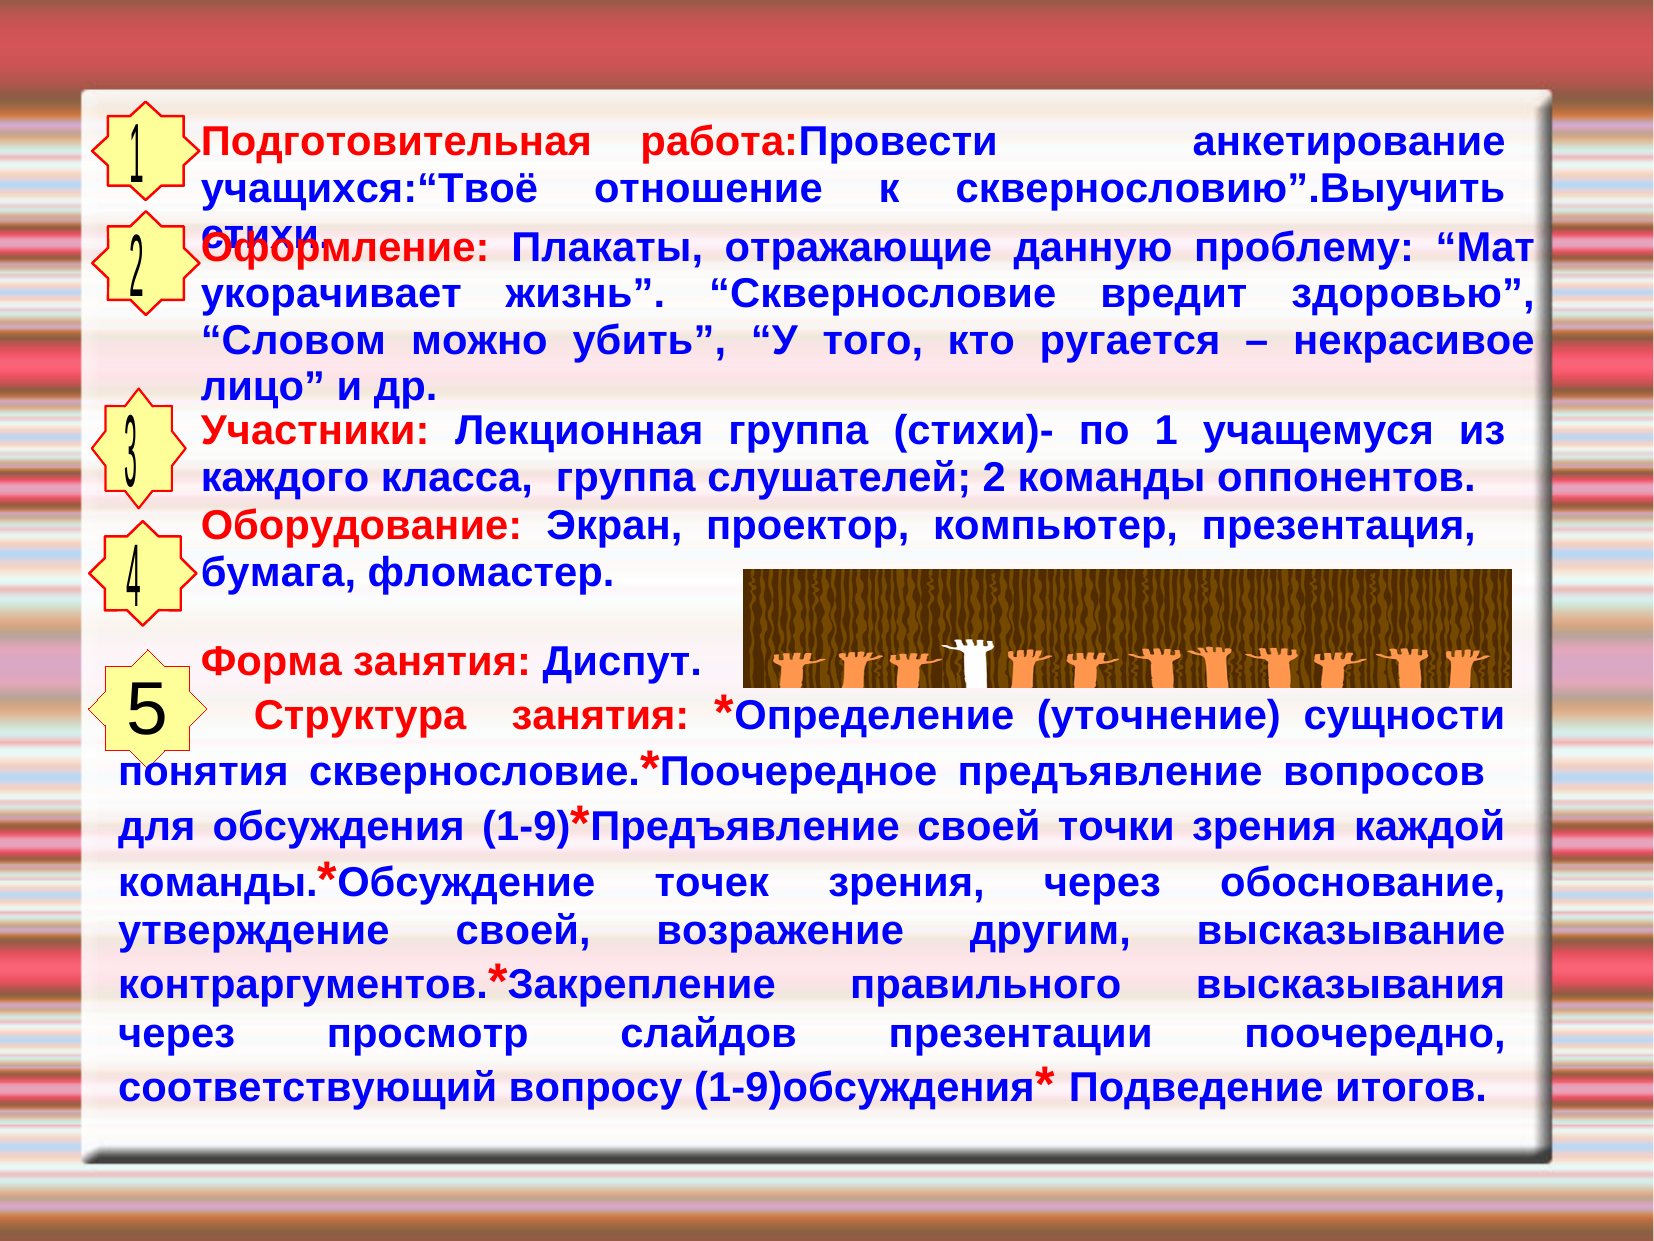

Подготовительная работа:Провести анкетирование учащихся:“Твоё отношение к сквернословию”.Выучить стихи.
Оформление: Плакаты, отражающие данную проблему: “Мат укорачивает жизнь”. “Сквернословие вредит здоровью”, “Словом можно убить”, “У того, кто ругается – некрасивое лицо” и др.
Участники: Лекционная группа (стихи)- по 1 учащемуся из каждого класса, группа слушателей; 2 команды оппонентов.
Оборудование: Экран, проектор, компьютер, презентация, бумага, фломастер.
Форма занятия: Диспут.
 Структура занятия: *Определение (уточнение) сущности понятия сквернословие.*Поочередное предъявление вопросов для обсуждения (1-9)*Предъявление своей точки зрения каждой команды.*Обсуждение точек зрения, через обоснование, утверждение своей, возражение другим, высказывание контраргументов.*Закрепление правильного высказывания через просмотр слайдов презентации поочередно, соответствующий вопросу (1-9)обсуждения* Подведение итогов.
5